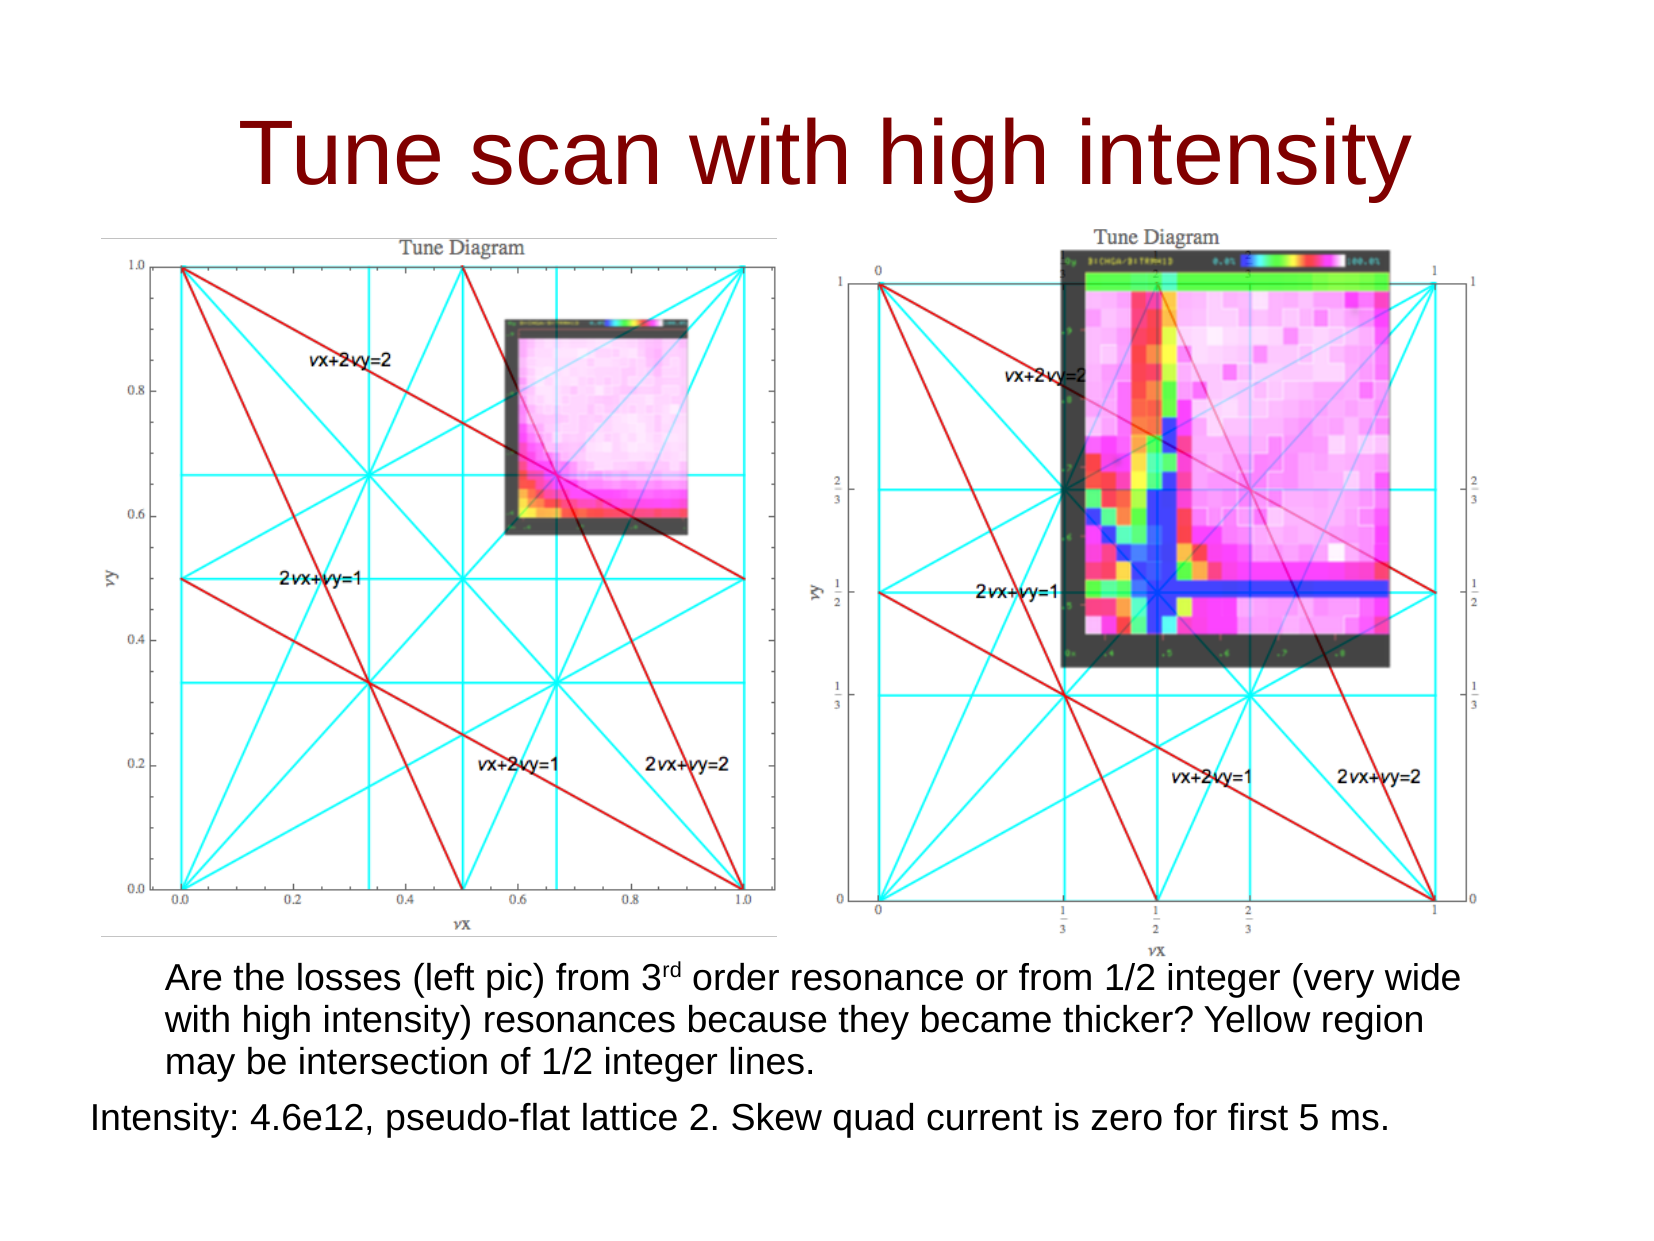

# Tune scan with high intensity
Are the losses (left pic) from 3rd order resonance or from 1/2 integer (very wide with high intensity) resonances because they became thicker? Yellow region may be intersection of 1/2 integer lines.
Intensity: 4.6e12, pseudo-flat lattice 2. Skew quad current is zero for first 5 ms.